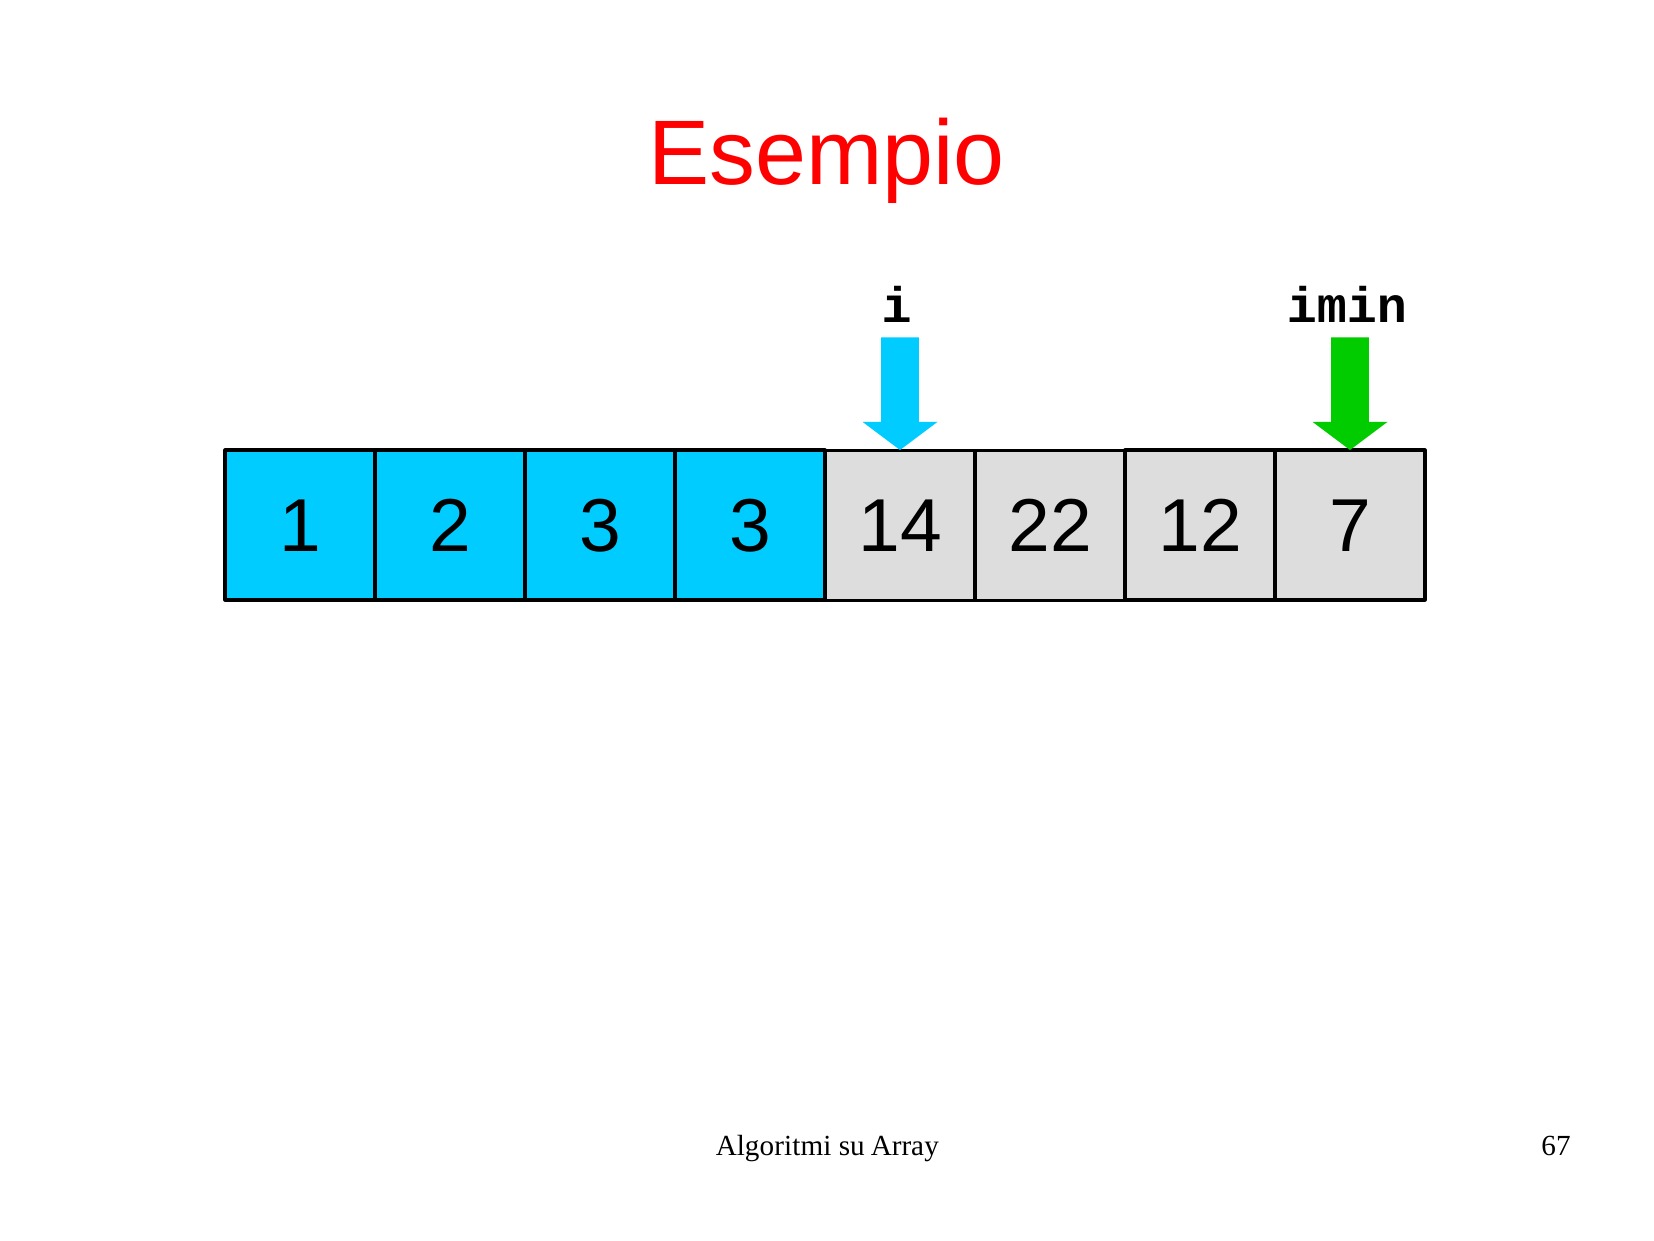

# Esempio
i
imin
1
2
3
3
12
7
14
22
Algoritmi su Array
67